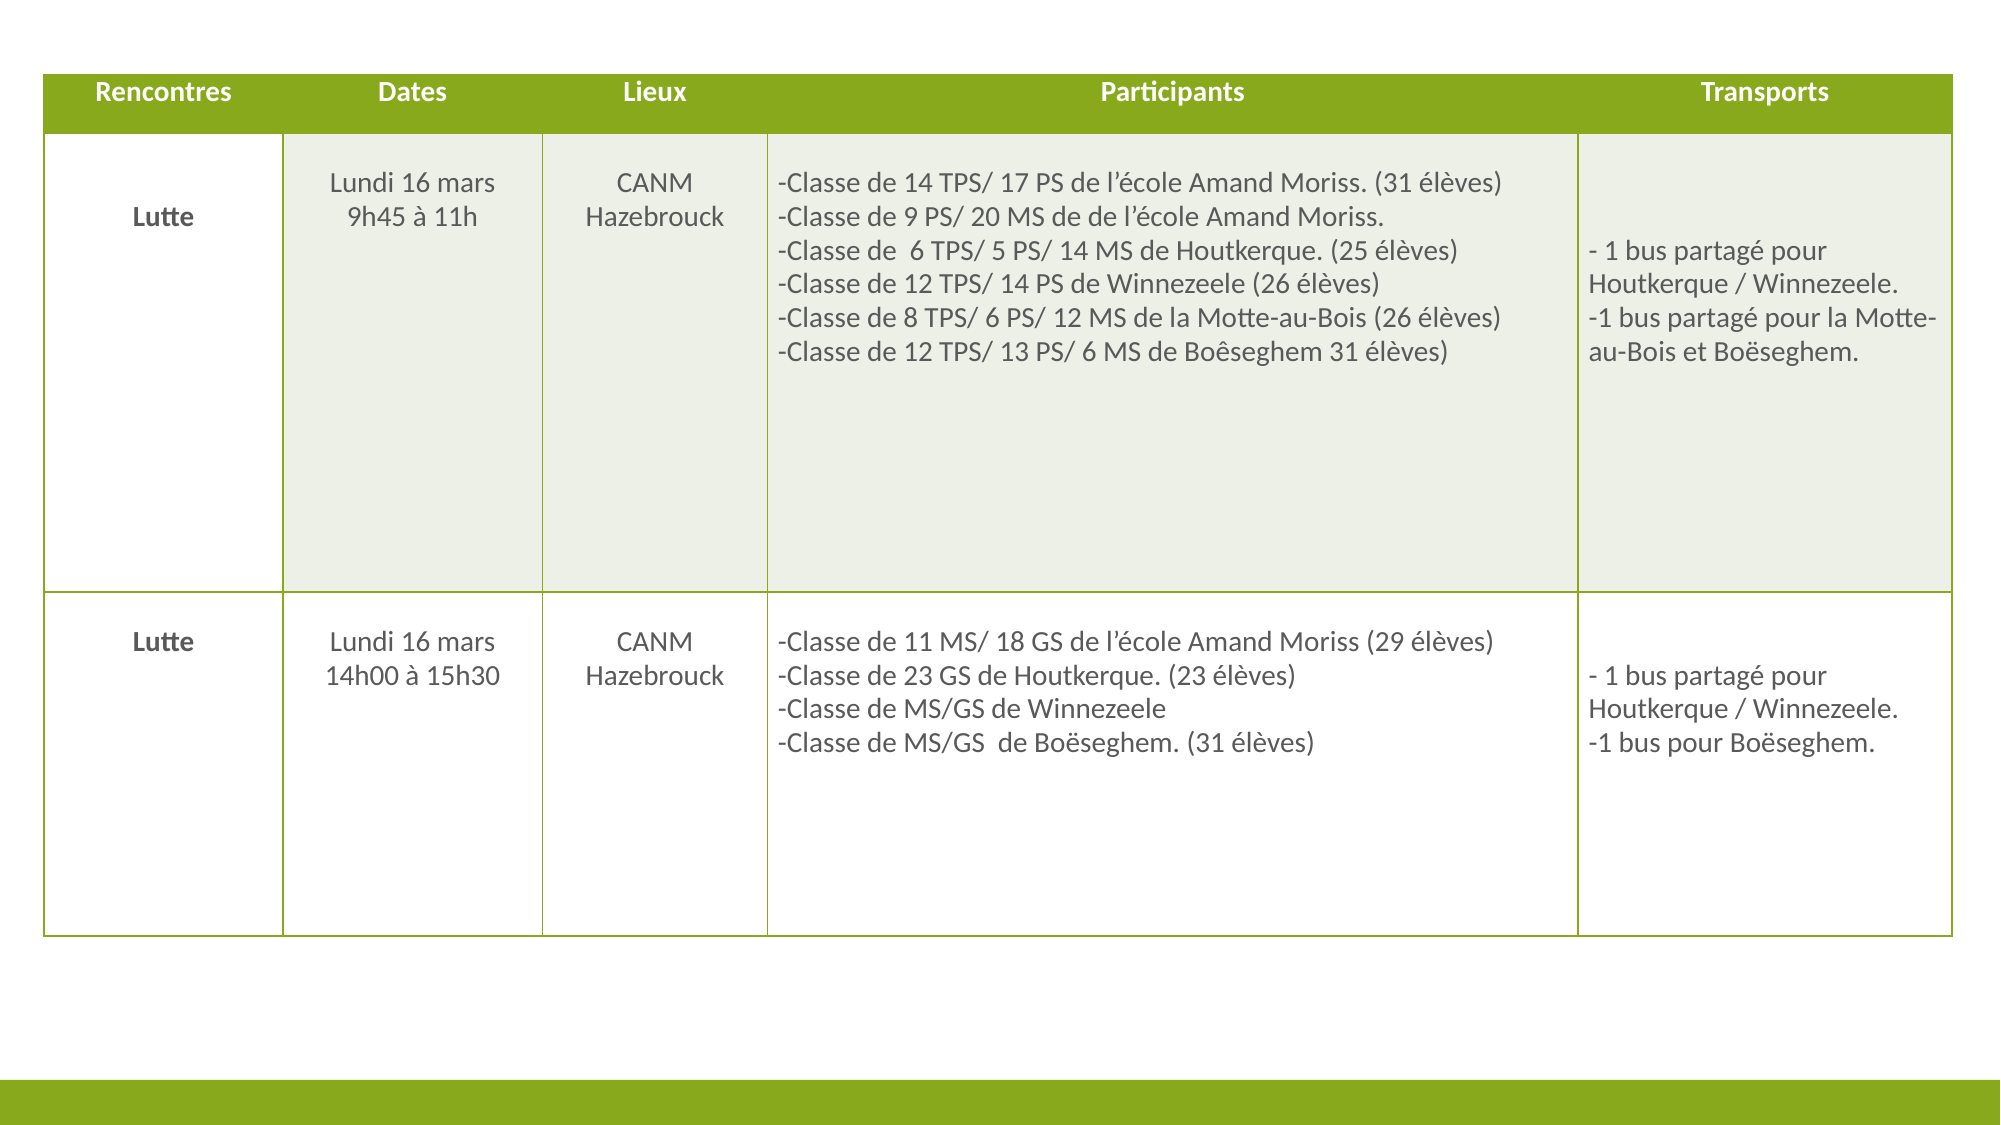

| Rencontres | Dates | Lieux | Participants | Transports |
| --- | --- | --- | --- | --- |
| Lutte | Lundi 16 mars 9h45 à 11h | CANM Hazebrouck | -Classe de 14 TPS/ 17 PS de l’école Amand Moriss. (31 élèves) -Classe de 9 PS/ 20 MS de de l’école Amand Moriss. -Classe de 6 TPS/ 5 PS/ 14 MS de Houtkerque. (25 élèves) -Classe de 12 TPS/ 14 PS de Winnezeele (26 élèves) -Classe de 8 TPS/ 6 PS/ 12 MS de la Motte-au-Bois (26 élèves) -Classe de 12 TPS/ 13 PS/ 6 MS de Boêseghem 31 élèves) | - 1 bus partagé pour Houtkerque / Winnezeele. -1 bus partagé pour la Motte-au-Bois et Boëseghem. |
| Lutte | Lundi 16 mars 14h00 à 15h30 | CANM Hazebrouck | -Classe de 11 MS/ 18 GS de l’école Amand Moriss (29 élèves) -Classe de 23 GS de Houtkerque. (23 élèves) -Classe de MS/GS de Winnezeele -Classe de MS/GS de Boëseghem. (31 élèves) | - 1 bus partagé pour Houtkerque / Winnezeele. -1 bus pour Boëseghem. |